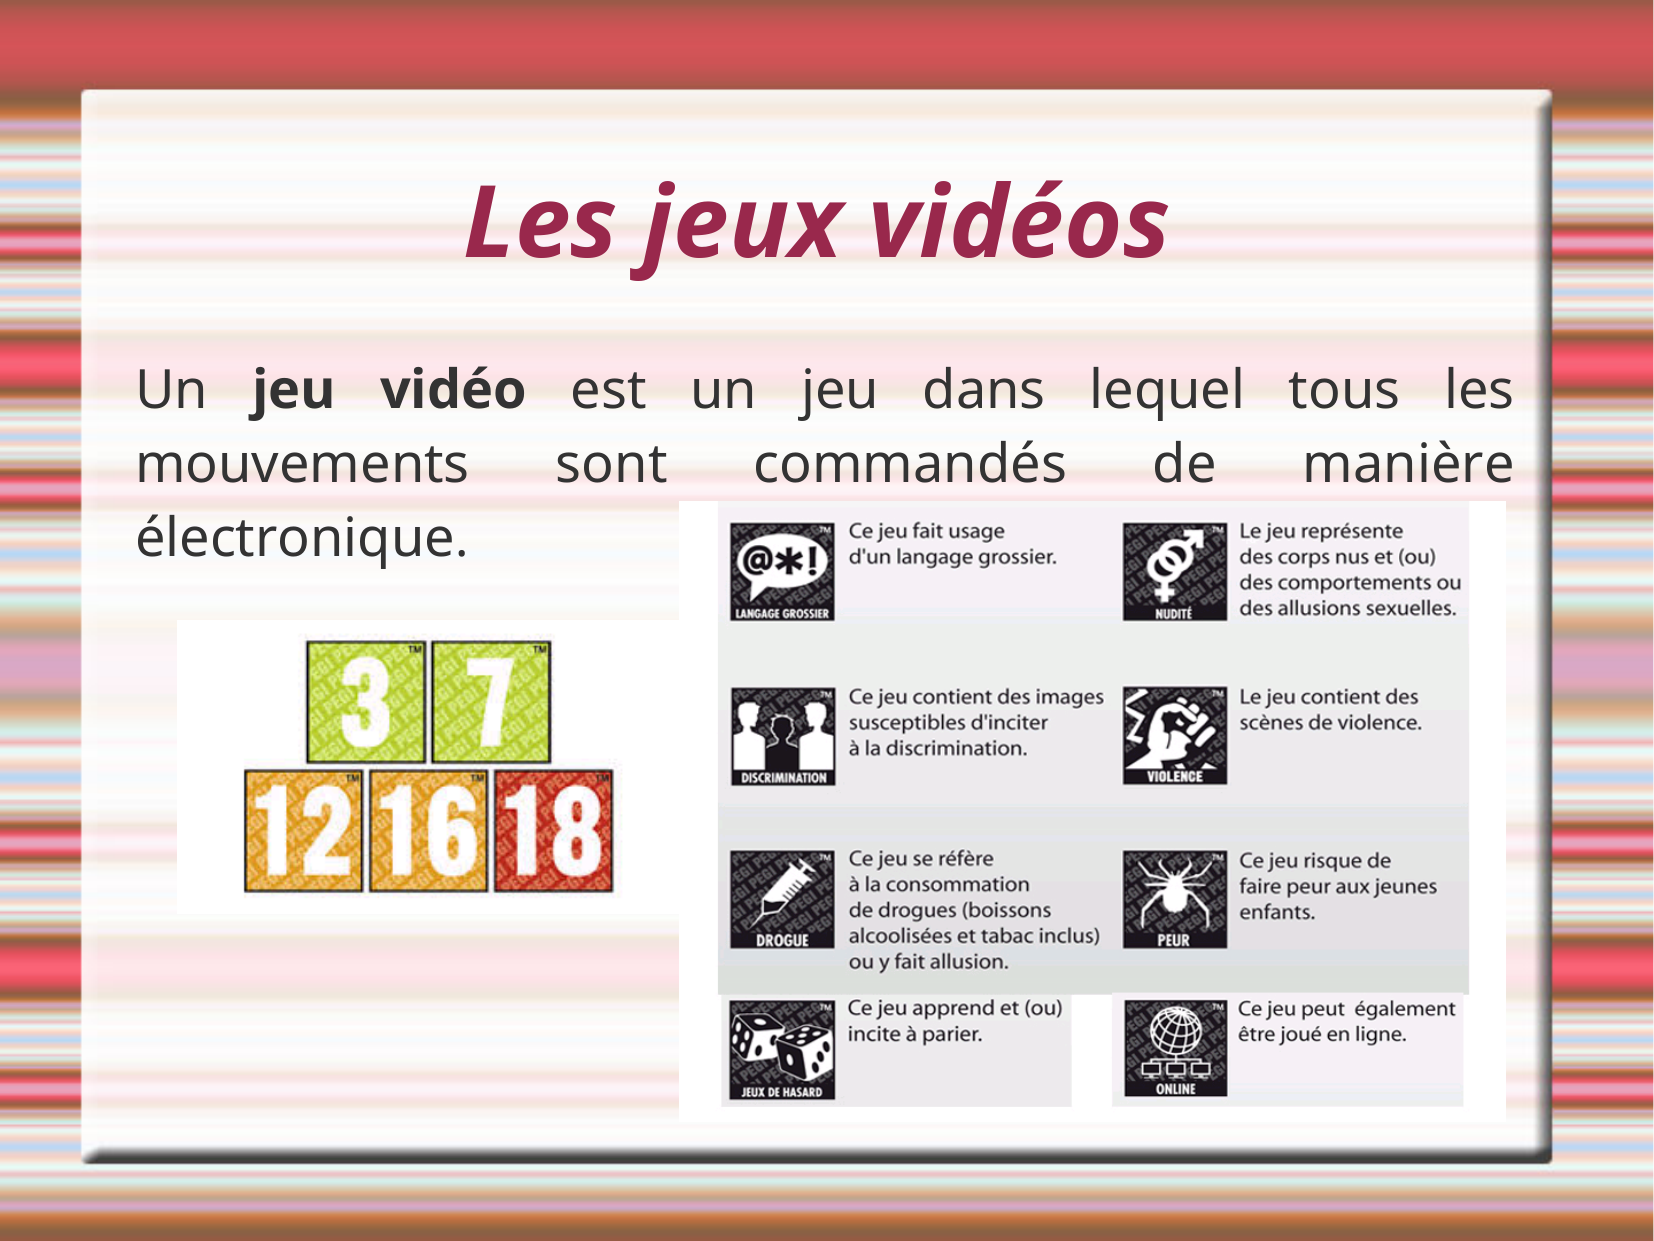

# Les jeux vidéos
Un jeu vidéo est un jeu dans lequel tous les mouvements sont commandés de manière électronique.